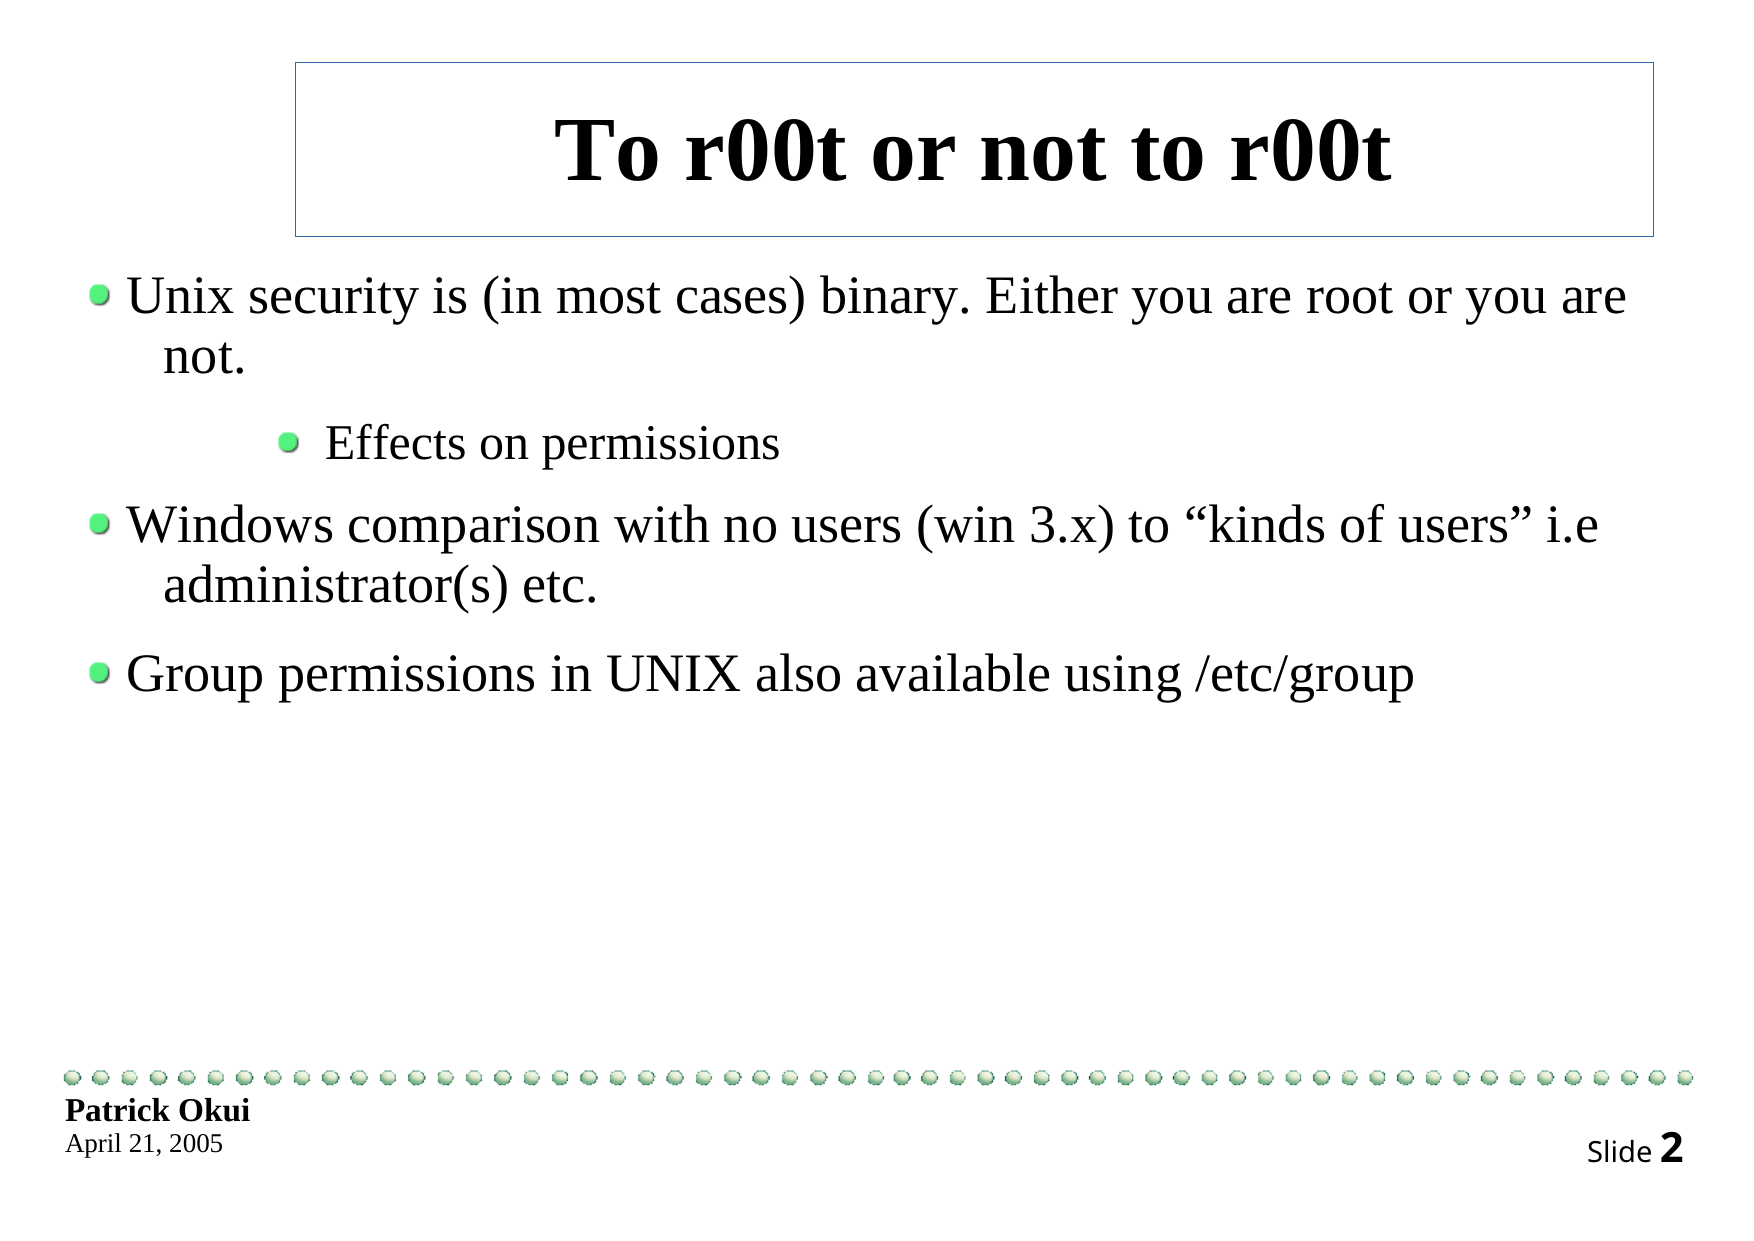

# To r00t or not to r00t
Unix security is (in most cases) binary. Either you are root or you are not.
Effects on permissions
Windows comparison with no users (win 3.x) to “kinds of users” i.e administrator(s) etc.
Group permissions in UNIX also available using /etc/group